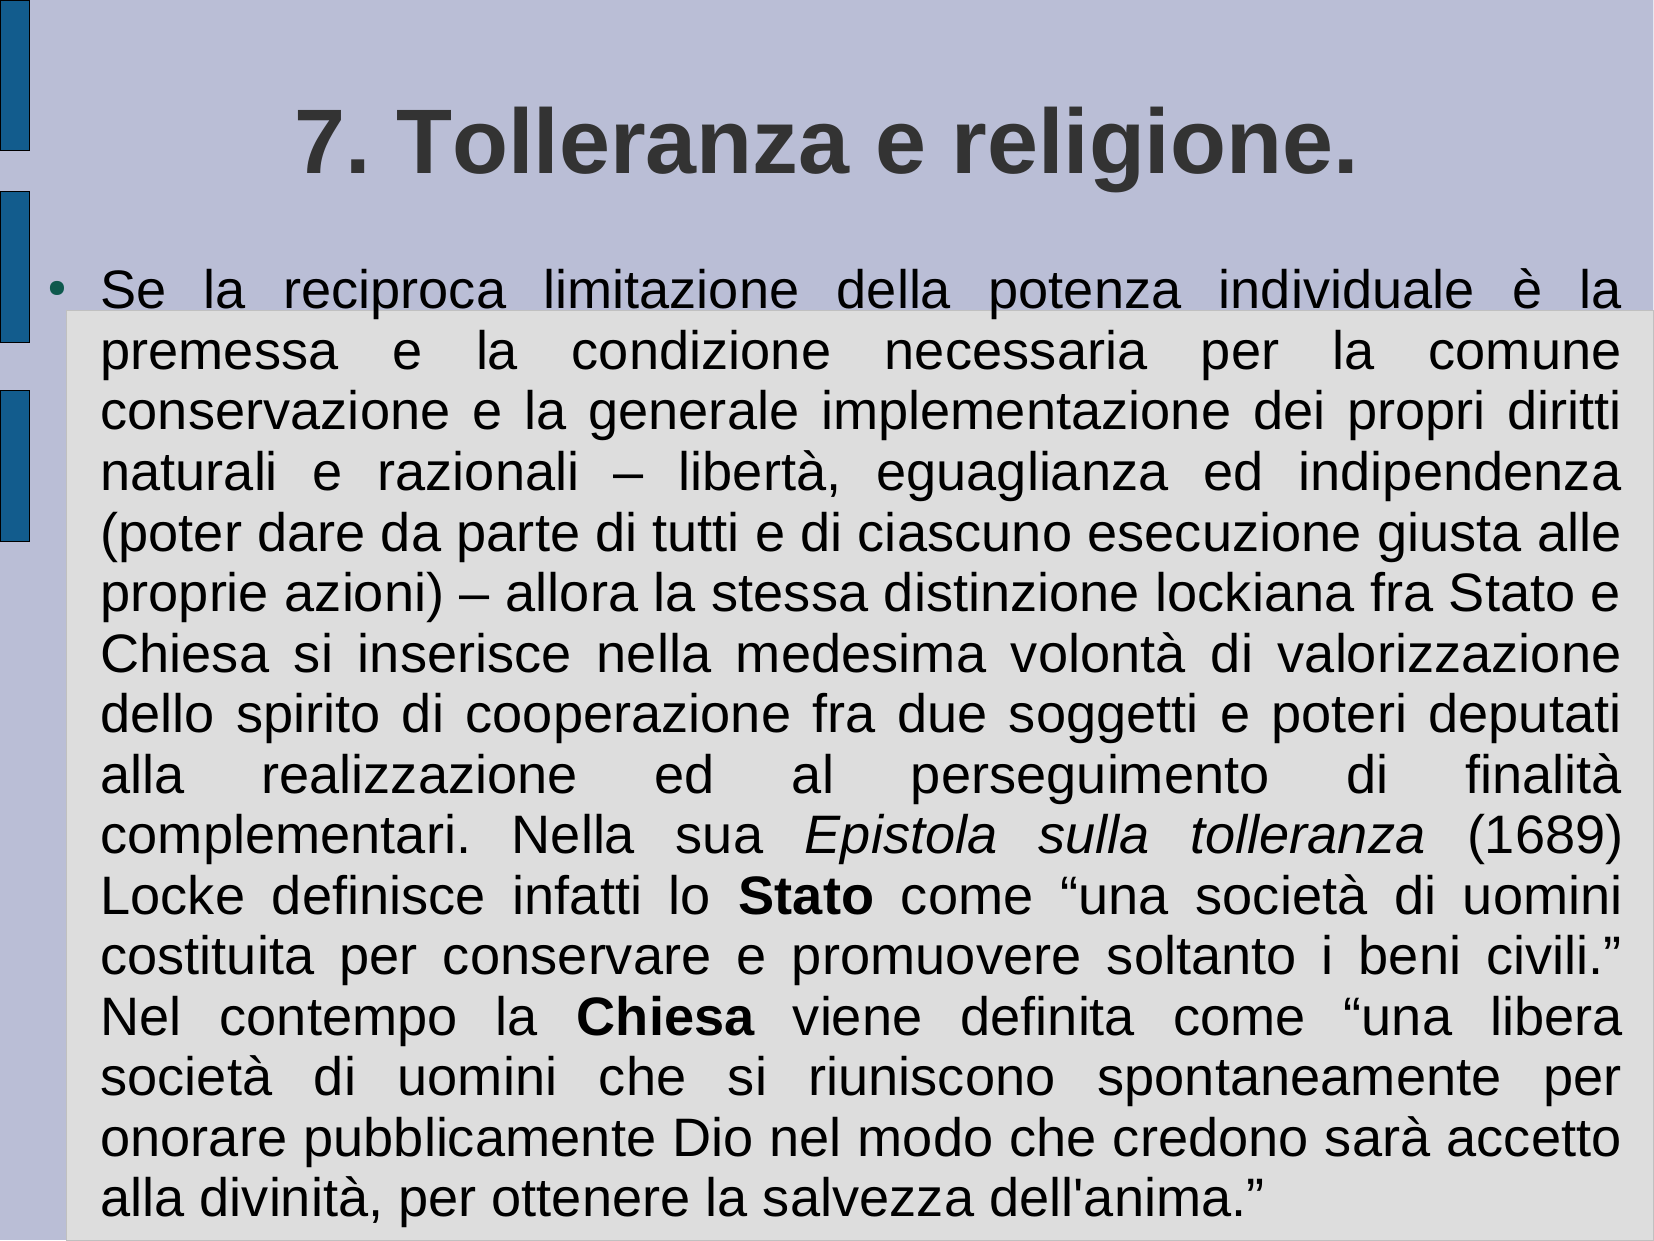

# 7. Tolleranza e religione.
Se la reciproca limitazione della potenza individuale è la premessa e la condizione necessaria per la comune conservazione e la generale implementazione dei propri diritti naturali e razionali – libertà, eguaglianza ed indipendenza (poter dare da parte di tutti e di ciascuno esecuzione giusta alle proprie azioni) – allora la stessa distinzione lockiana fra Stato e Chiesa si inserisce nella medesima volontà di valorizzazione dello spirito di cooperazione fra due soggetti e poteri deputati alla realizzazione ed al perseguimento di finalità complementari. Nella sua Epistola sulla tolleranza (1689) Locke definisce infatti lo Stato come “una società di uomini costituita per conservare e promuovere soltanto i beni civili.” Nel contempo la Chiesa viene definita come “una libera società di uomini che si riuniscono spontaneamente per onorare pubblicamente Dio nel modo che credono sarà accetto alla divinità, per ottenere la salvezza dell'anima.”